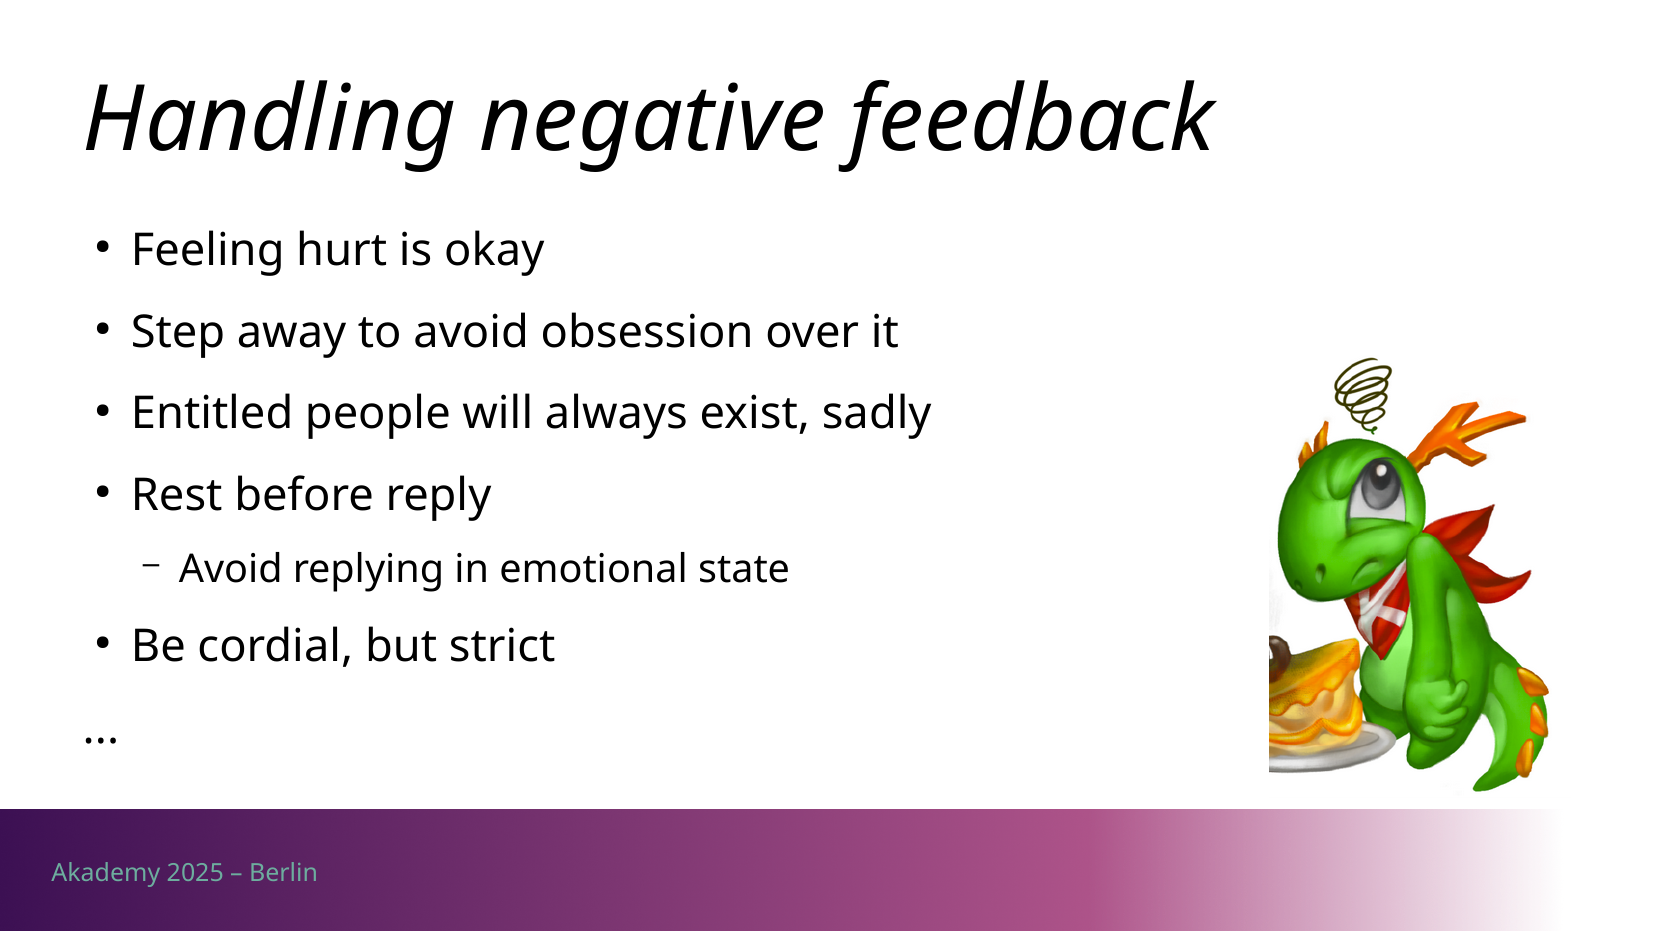

# Handling negative feedback
Feeling hurt is okay
Step away to avoid obsession over it
Entitled people will always exist, sadly
Rest before reply
Avoid replying in emotional state
Be cordial, but strict
...